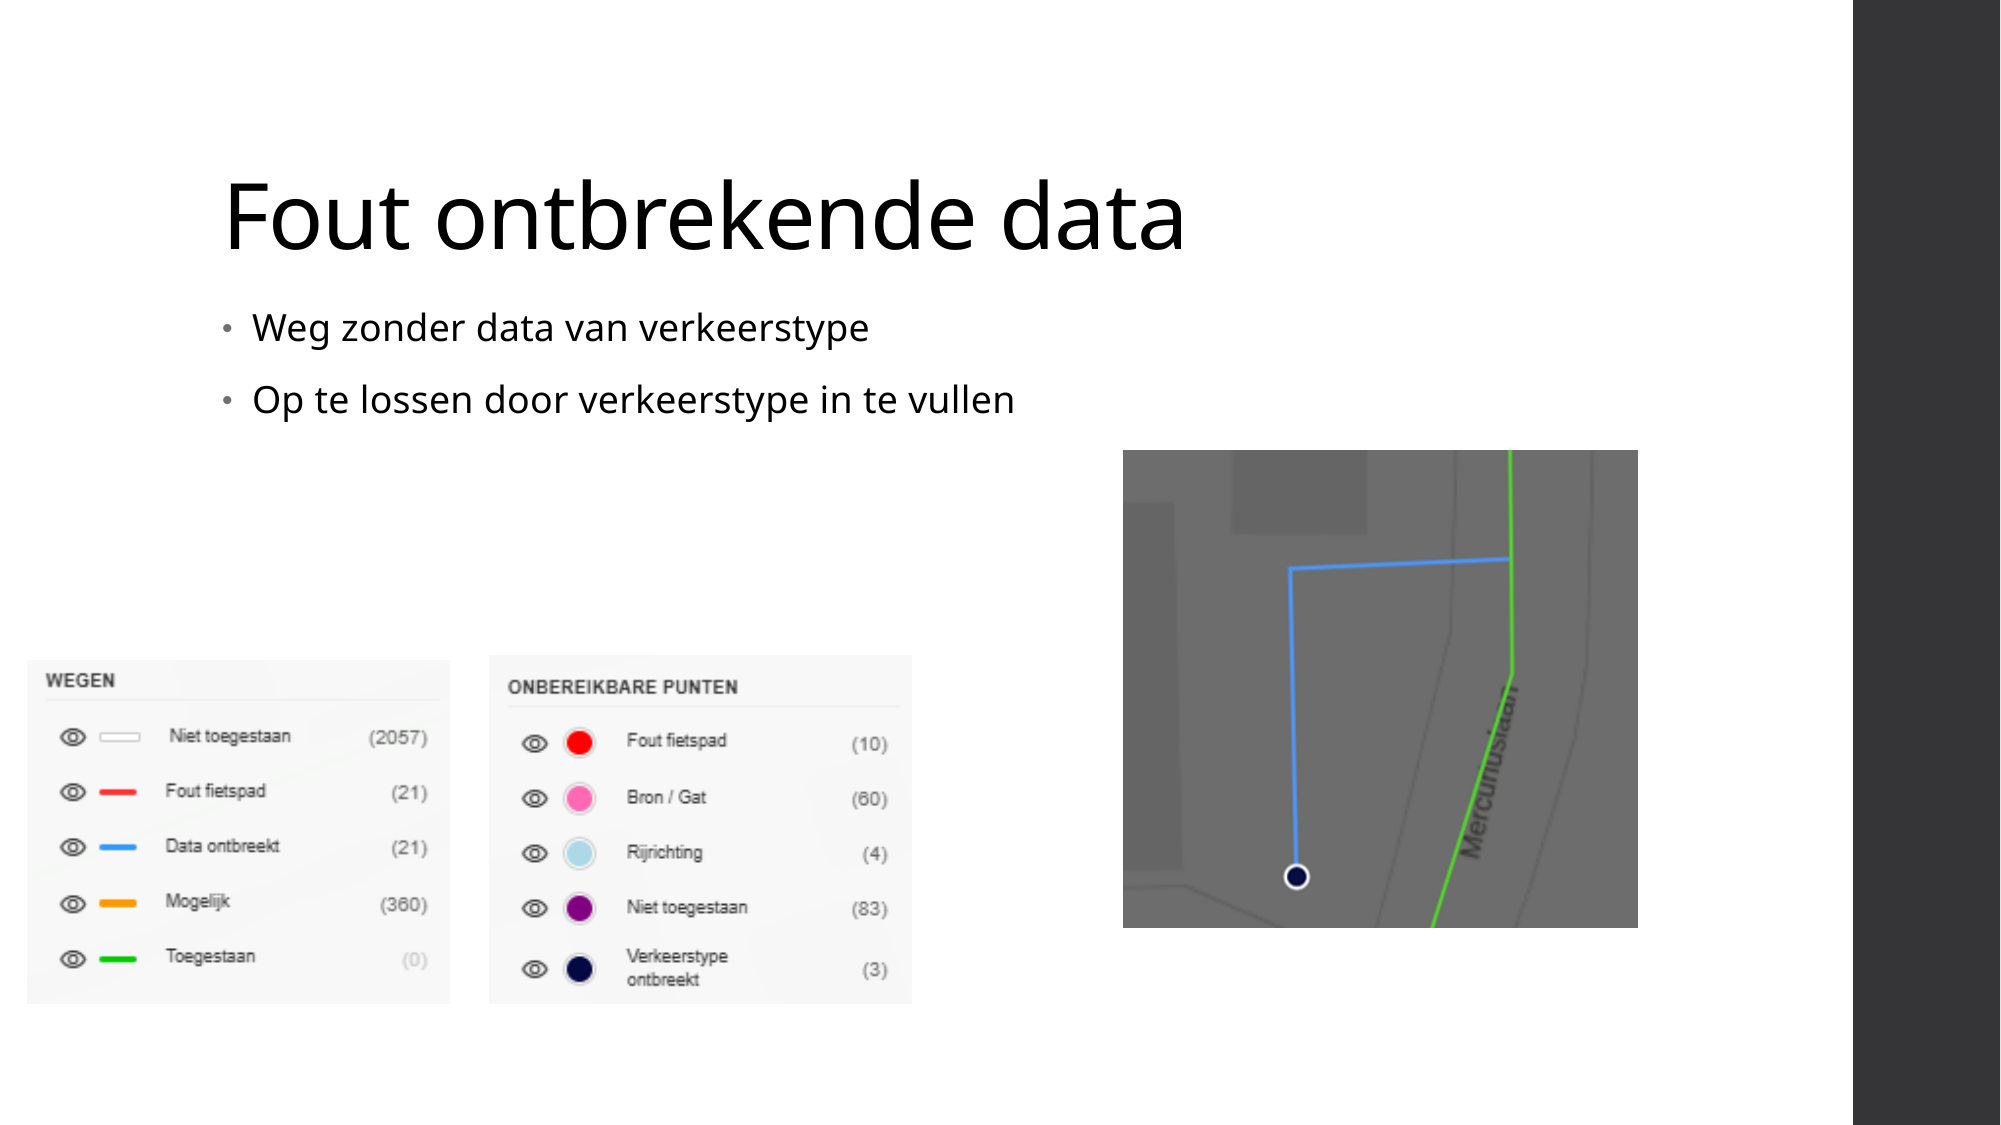

# Fout ontbrekende data
Weg zonder data van verkeerstype
Op te lossen door verkeerstype in te vullen